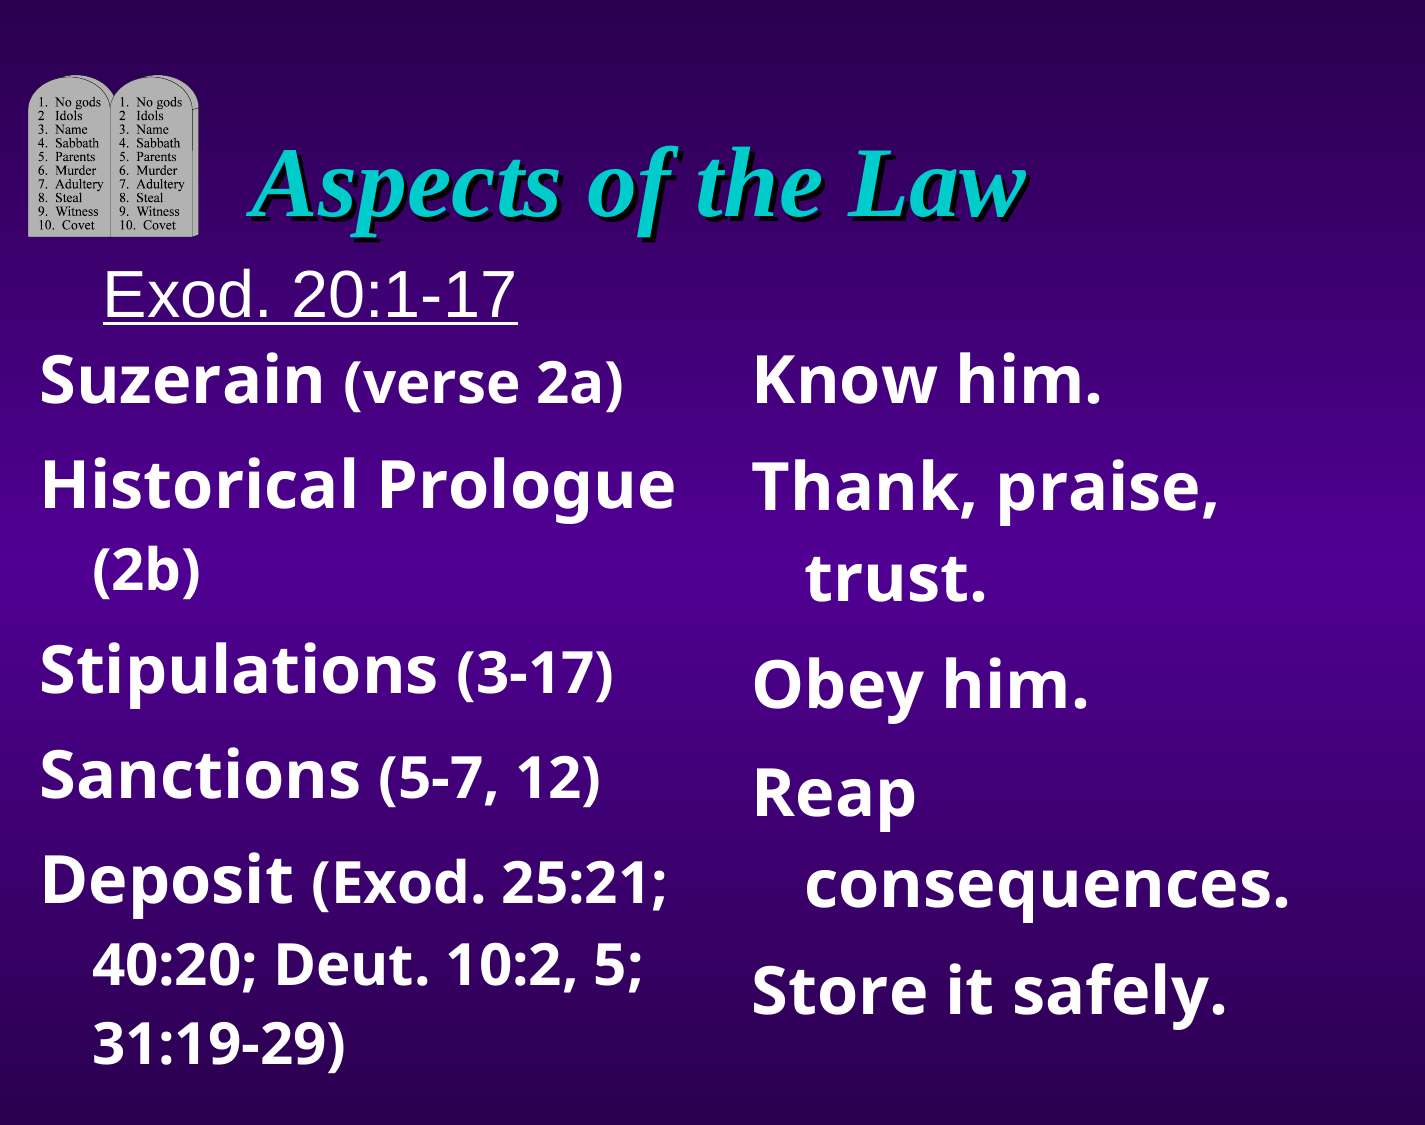

# Aspects of the Law
Exod. 20:1-17
Suzerain (verse 2a)
Historical Prologue (2b)
Stipulations (3-17)
Sanctions (5-7, 12)
Deposit (Exod. 25:21; 40:20; Deut. 10:2, 5; 31:19-29)
Know him.
Thank, praise, trust.
Obey him.
Reap consequences.
Store it safely.